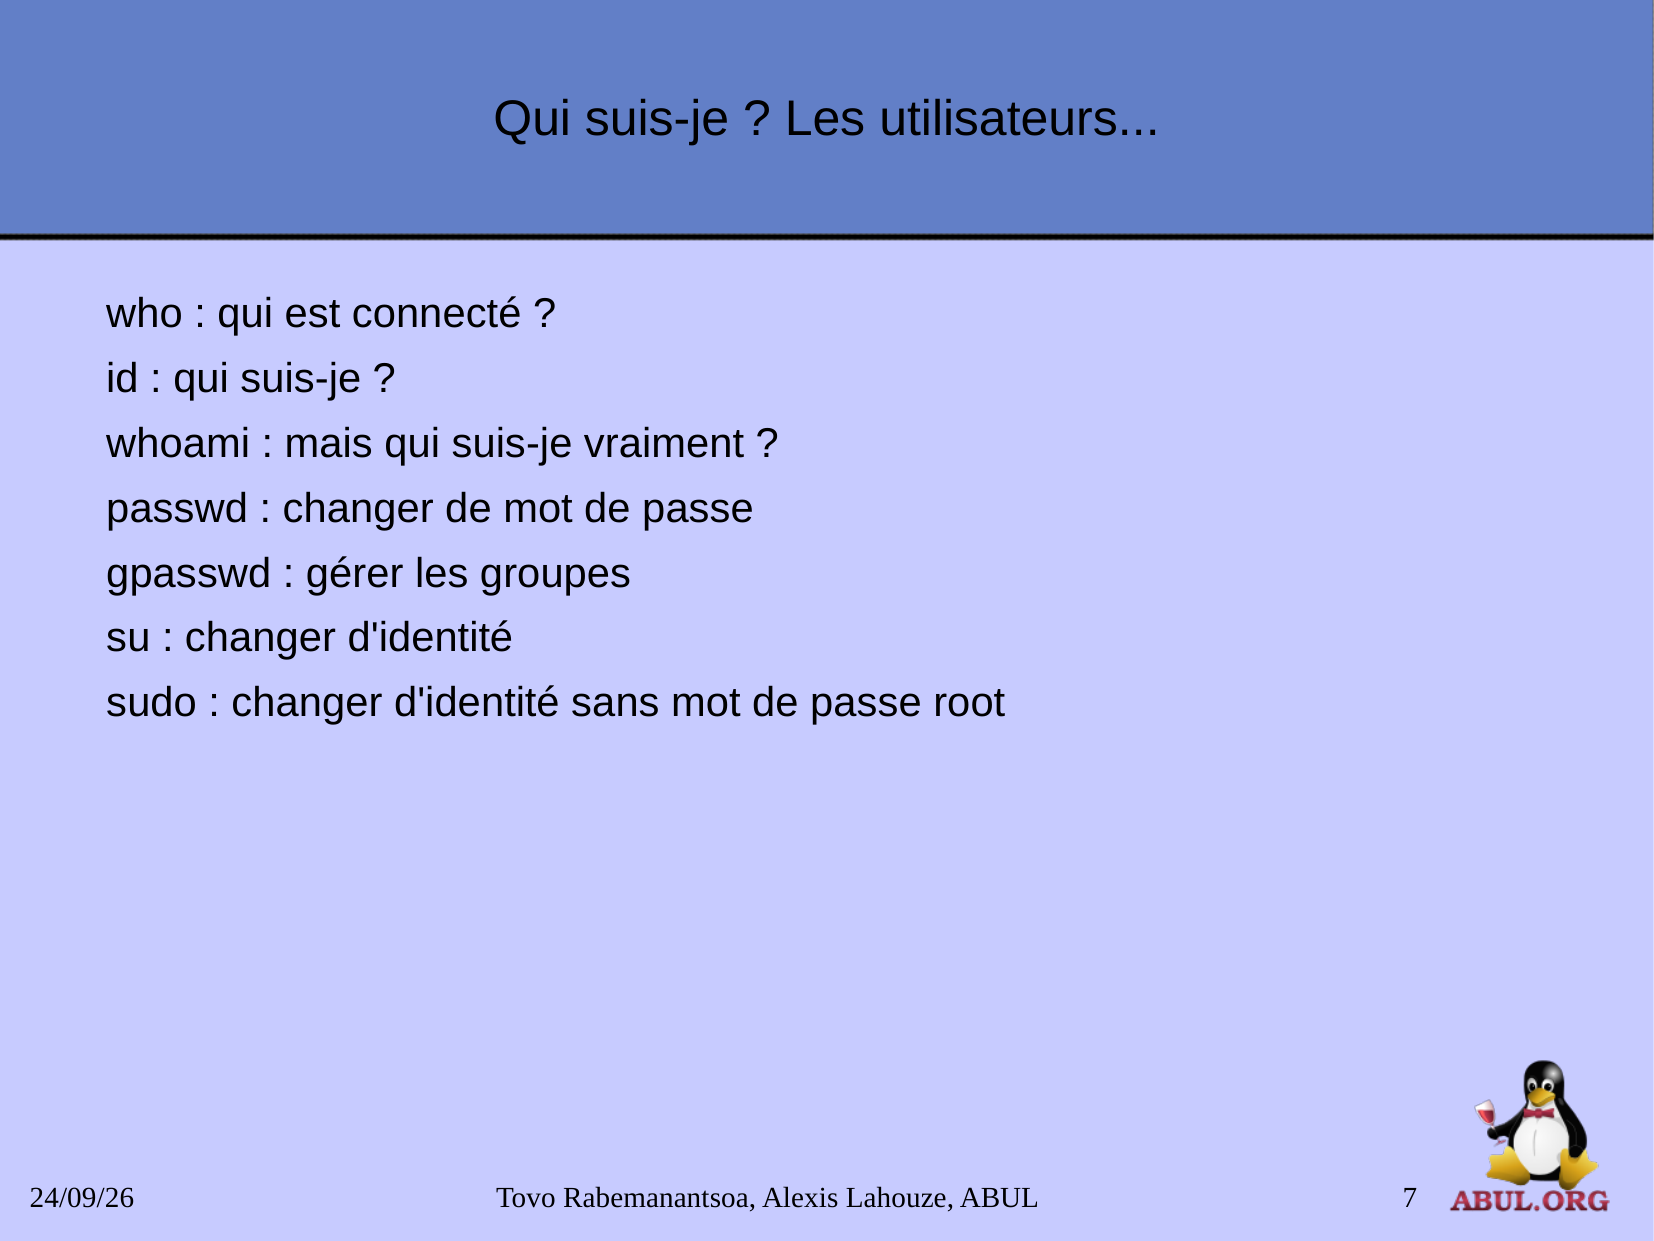

# Qui suis-je ? Les utilisateurs...
who : qui est connecté ?
id : qui suis-je ?
whoami : mais qui suis-je vraiment ?
passwd : changer de mot de passe
gpasswd : gérer les groupes
su : changer d'identité
sudo : changer d'identité sans mot de passe root
Tovo Rabemanantsoa, Alexis Lahouze, ABUL
7